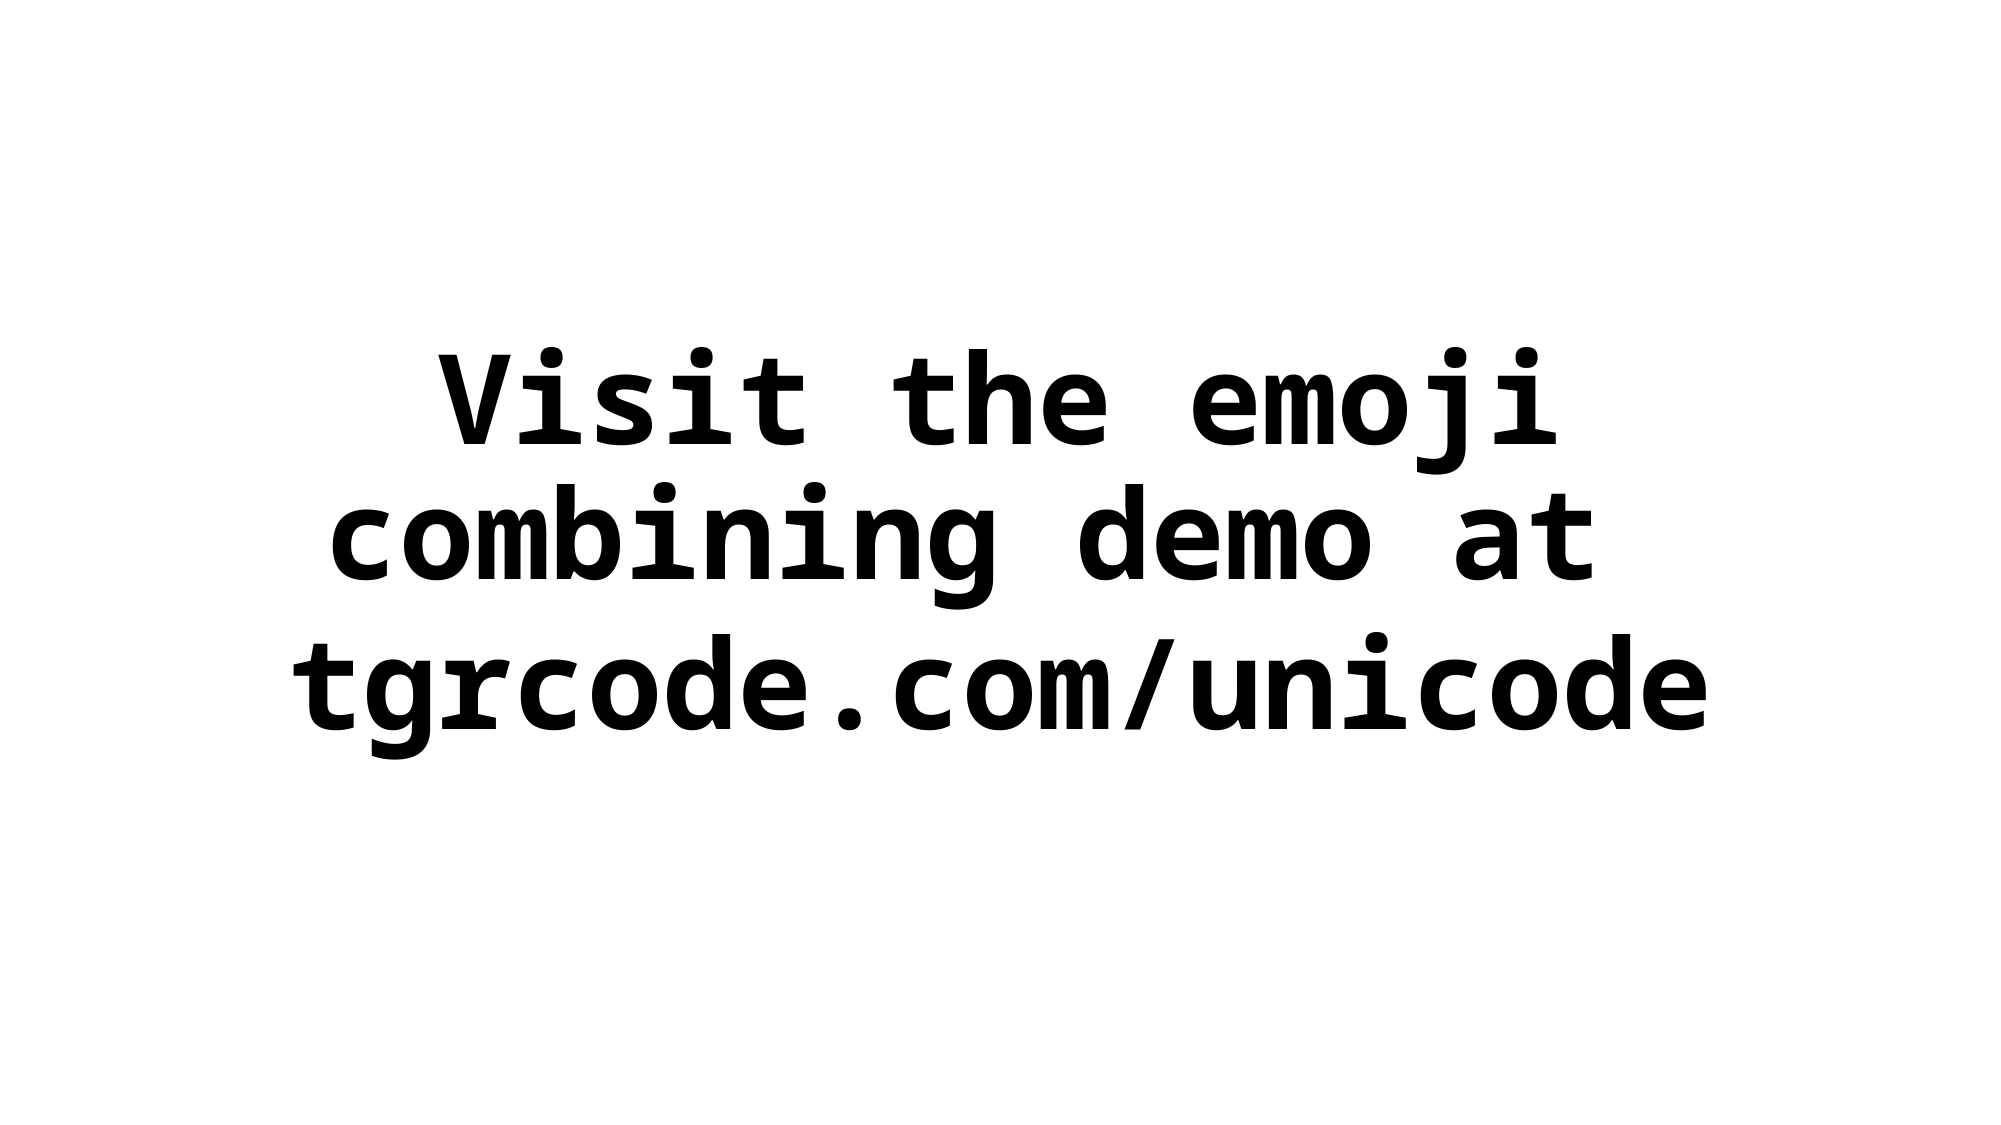

Visit the emoji combining demo at tgrcode.com/unicode